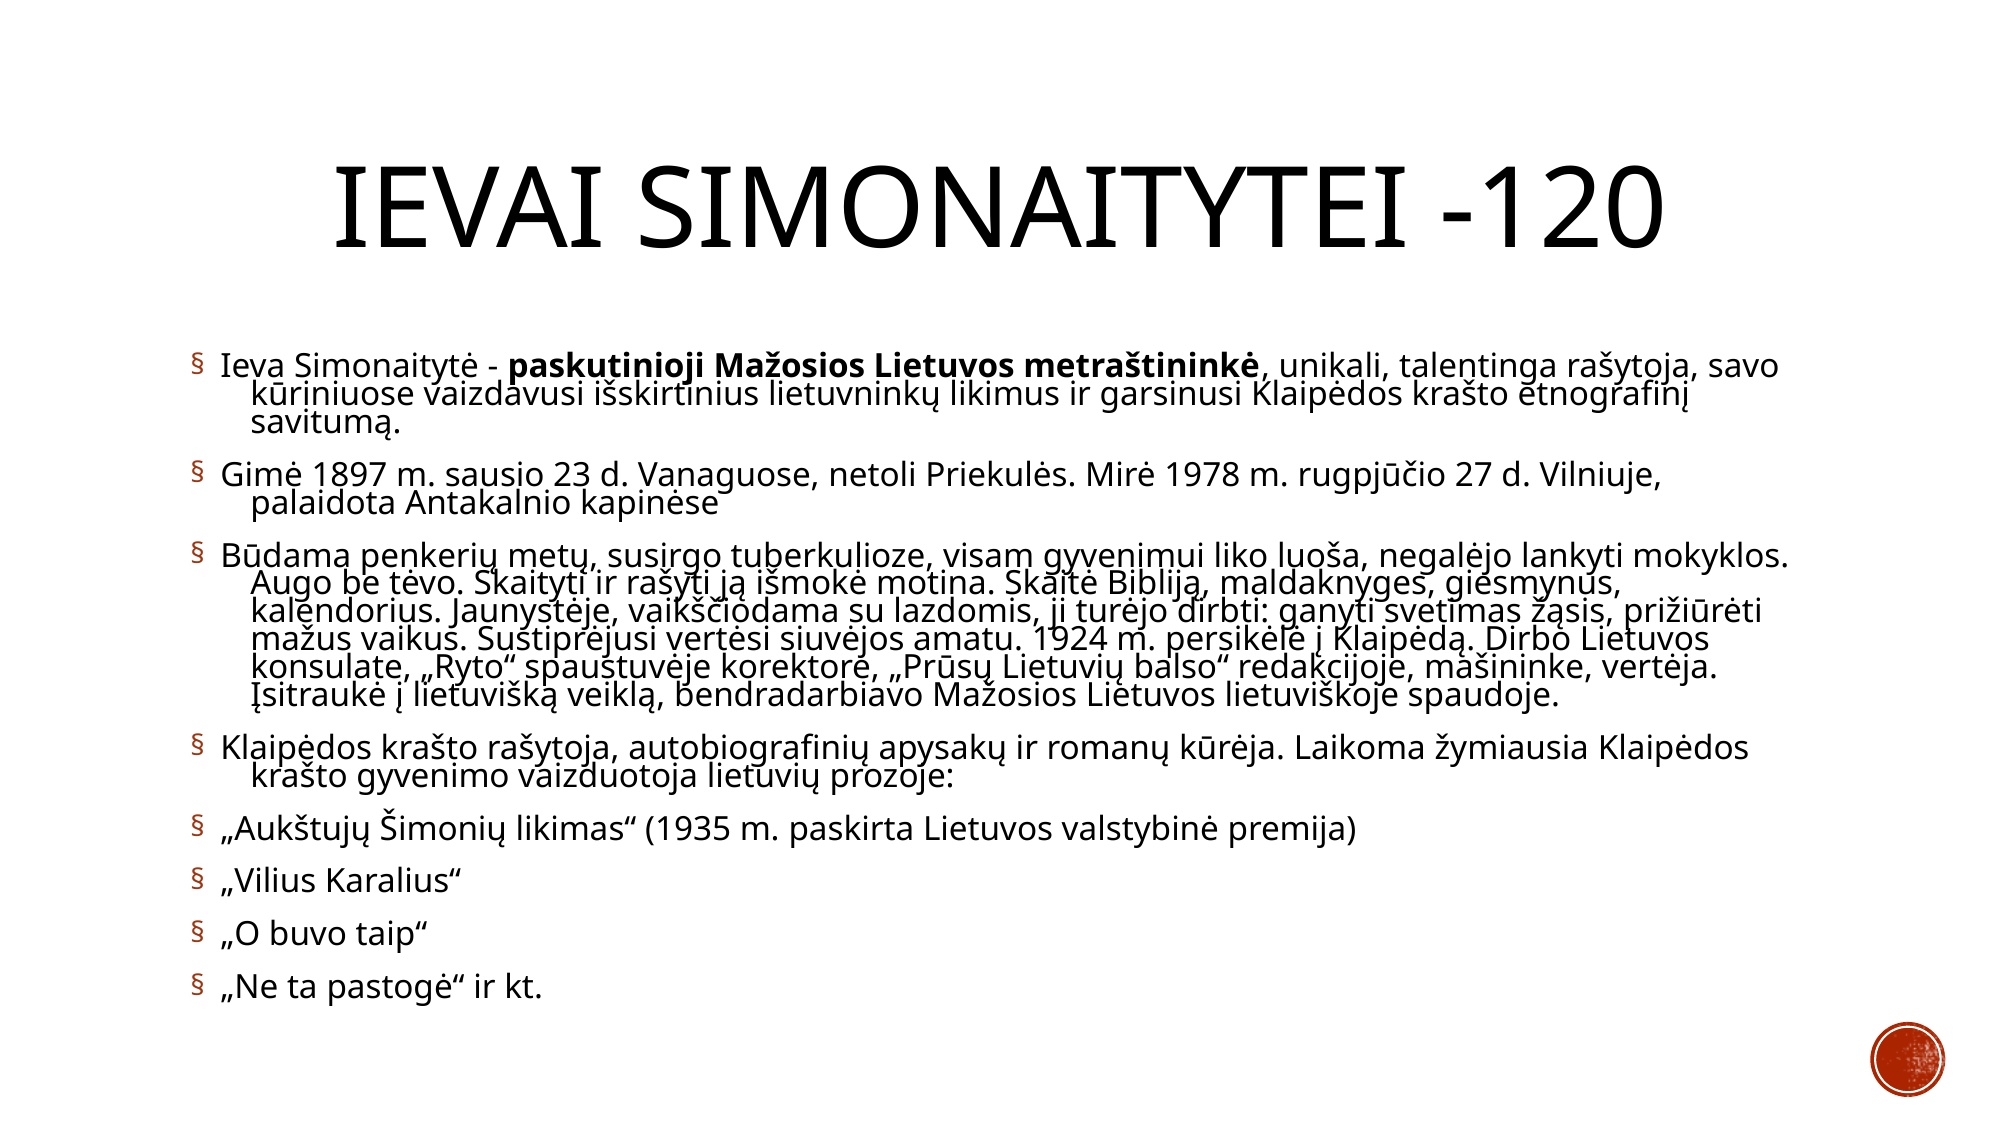

# IevaI SimonaitytEI -120
Ieva Simonaitytė - paskutinioji Mažosios Lietuvos metraštininkė, unikali, talentinga rašytoja, savo kūriniuose vaizdavusi išskirtinius lietuvninkų likimus ir garsinusi Klaipėdos krašto etnografinį savitumą.
Gimė 1897 m. sausio 23 d. Vanaguose, netoli Priekulės. Mirė 1978 m. rugpjūčio 27 d. Vilniuje, palaidota Antakalnio kapinėse
Būdama penkerių metų, susirgo tuberkulioze, visam gyvenimui liko luoša, negalėjo lankyti mokyklos. Augo be tėvo. Skaityti ir rašyti ją išmokė motina. Skaitė Bibliją, maldaknyges, giesmynus, kalendorius. Jaunystėje, vaikščiodama su lazdomis, ji turėjo dirbti: ganyti svetimas žąsis, prižiūrėti mažus vaikus. Sustiprėjusi vertėsi siuvėjos amatu. 1924 m. persikėlė į Klaipėdą. Dirbo Lietuvos konsulate, „Ryto“ spaustuvėje korektore, „Prūsų Lietuvių balso“ redakcijoje, mašininke, vertėja. Įsitraukė į lietuvišką veiklą, bendradarbiavo Mažosios Lietuvos lietuviškoje spaudoje.
Klaipėdos krašto rašytoja, autobiografinių apysakų ir romanų kūrėja. Laikoma žymiausia Klaipėdos krašto gyvenimo vaizduotoja lietuvių prozoje:
„Aukštujų Šimonių likimas“ (1935 m. paskirta Lietuvos valstybinė premija)
„Vilius Karalius“
„O buvo taip“
„Ne ta pastogė“ ir kt.